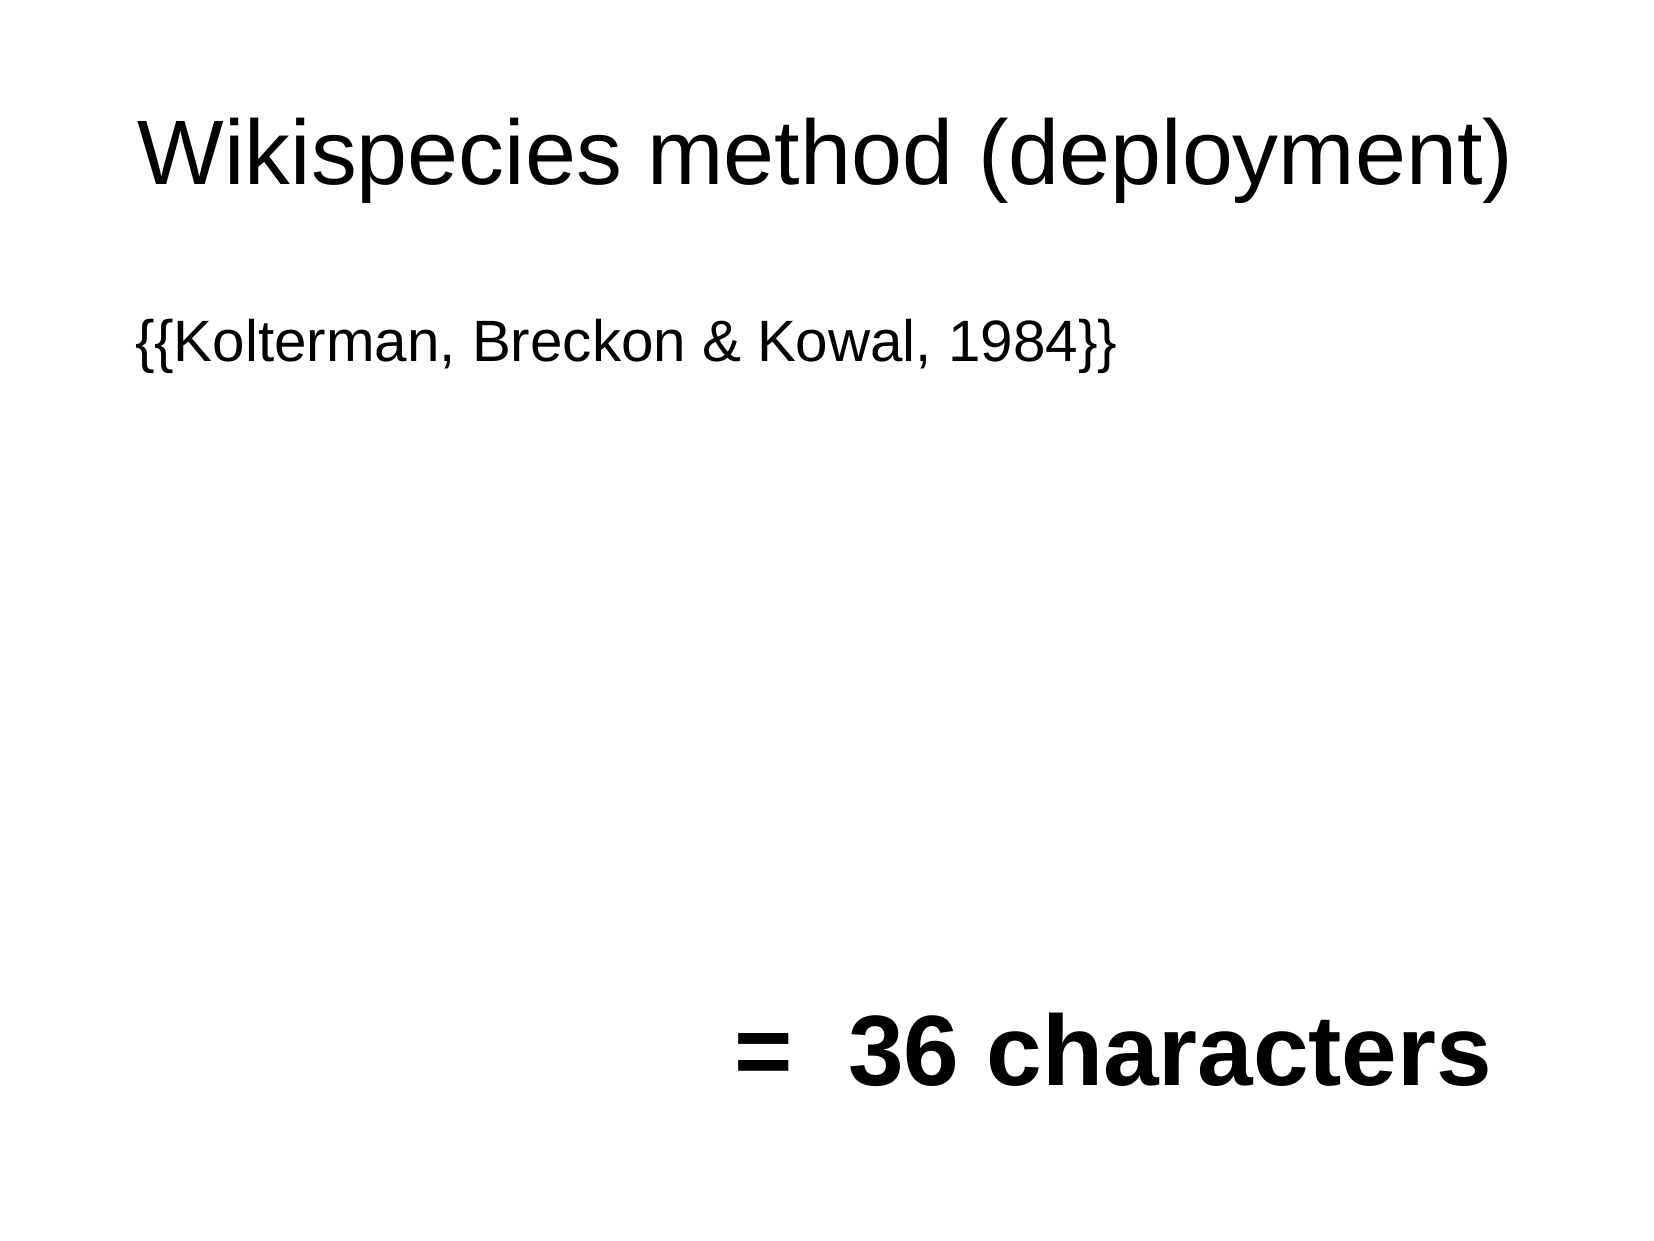

# Wikispecies method (deployment)
{{Kolterman, Breckon & Kowal, 1984}}
= 36 characters